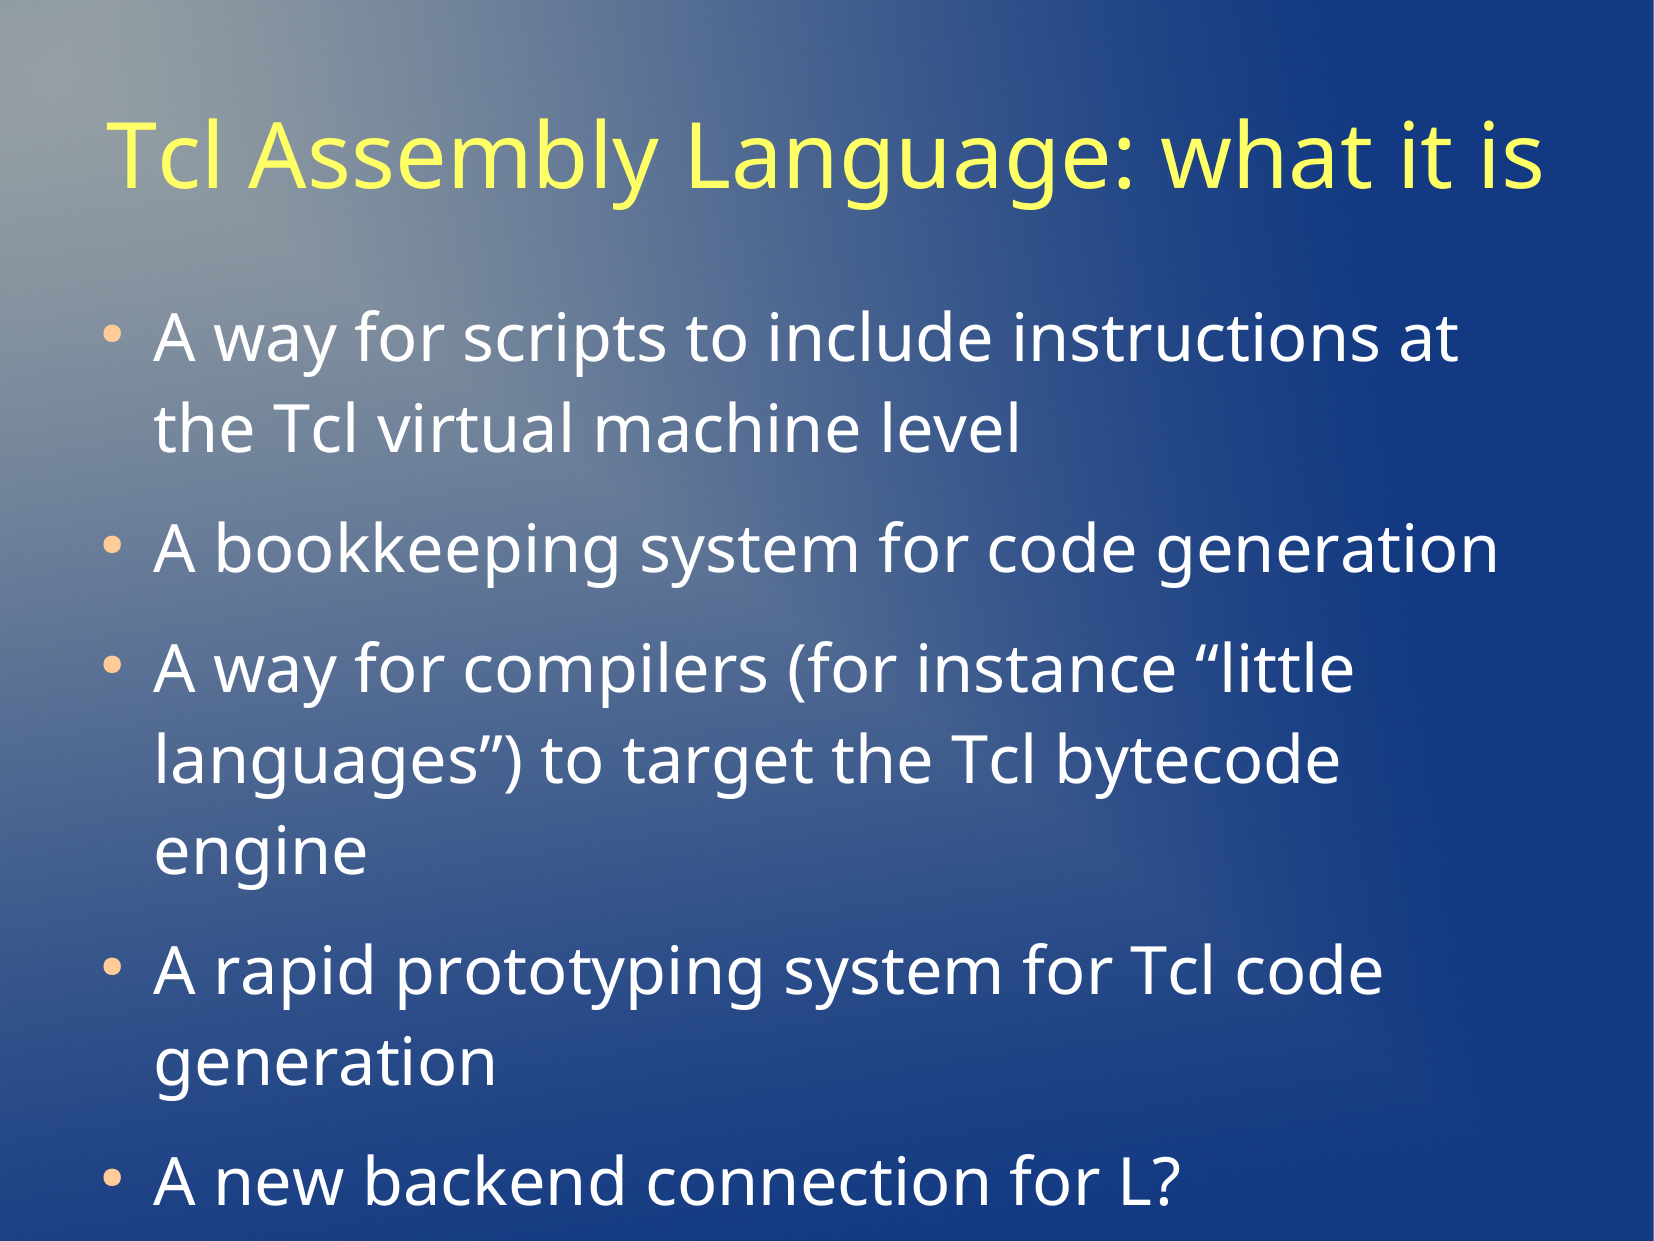

# Tcl Assembly Language: what it is
A way for scripts to include instructions at the Tcl virtual machine level
A bookkeeping system for code generation
A way for compilers (for instance “little languages”) to target the Tcl bytecode engine
A rapid prototyping system for Tcl code generation
A new backend connection for L?